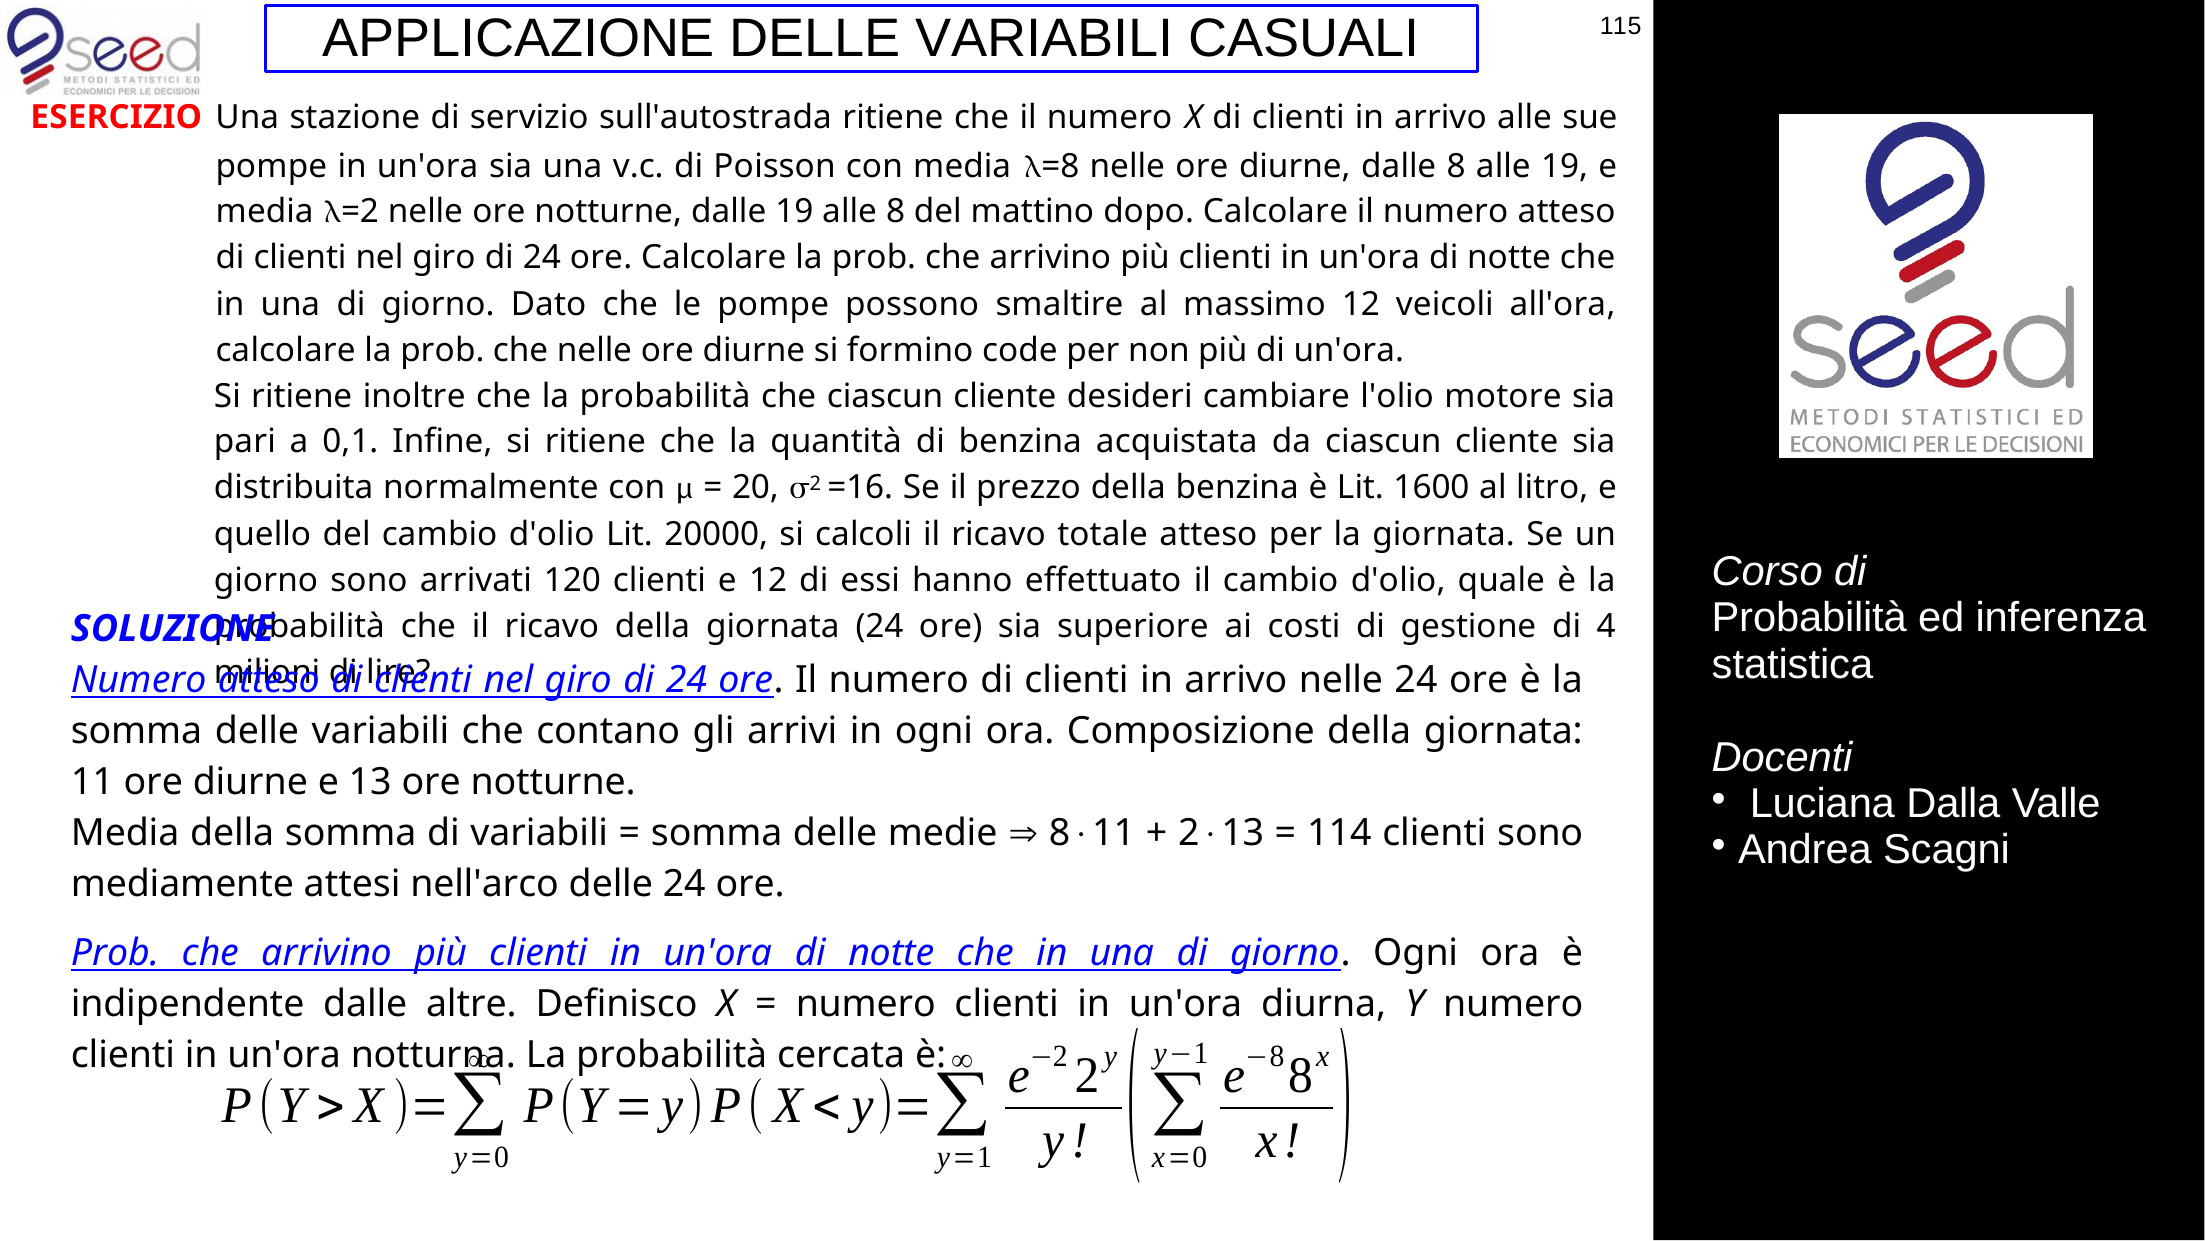

APPLICAZIONE DELLE VARIABILI CASUALI
ESERCIZIO Una stazione di servizio sull'autostrada ritiene che il numero X di clienti in arrivo alle sue pompe in un'ora sia una v.c. di Poisson con media =8 nelle ore diurne, dalle 8 alle 19, e media =2 nelle ore notturne, dalle 19 alle 8 del mattino dopo. Calcolare il numero atteso di clienti nel giro di 24 ore. Calcolare la prob. che arrivino più clienti in un'ora di notte che in una di giorno. Dato che le pompe possono smaltire al massimo 12 veicoli all'ora, calcolare la prob. che nelle ore diurne si formino code per non più di un'ora.
Si ritiene inoltre che la probabilità che ciascun cliente desideri cambiare l'olio motore sia pari a 0,1. Infine, si ritiene che la quantità di benzina acquistata da ciascun cliente sia distribuita normalmente con  = 20, 2 =16. Se il prezzo della benzina è Lit. 1600 al litro, e quello del cambio d'olio Lit. 20000, si calcoli il ricavo totale atteso per la giornata. Se un giorno sono arrivati 120 clienti e 12 di essi hanno effettuato il cambio d'olio, quale è la probabilità che il ricavo della giornata (24 ore) sia superiore ai costi di gestione di 4 milioni di lire?
SOLUZIONE
Numero atteso di clienti nel giro di 24 ore. Il numero di clienti in arrivo nelle 24 ore è la somma delle variabili che contano gli arrivi in ogni ora. Composizione della giornata: 11 ore diurne e 13 ore notturne.
Media della somma di variabili = somma delle medie ⇒ 8⋅11 + 2⋅13 = 114 clienti sono mediamente attesi nell'arco delle 24 ore.
Prob. che arrivino più clienti in un'ora di notte che in una di giorno. Ogni ora è indipendente dalle altre. Definisco X = numero clienti in un'ora diurna, Y numero clienti in un'ora notturna. La probabilità cercata è: